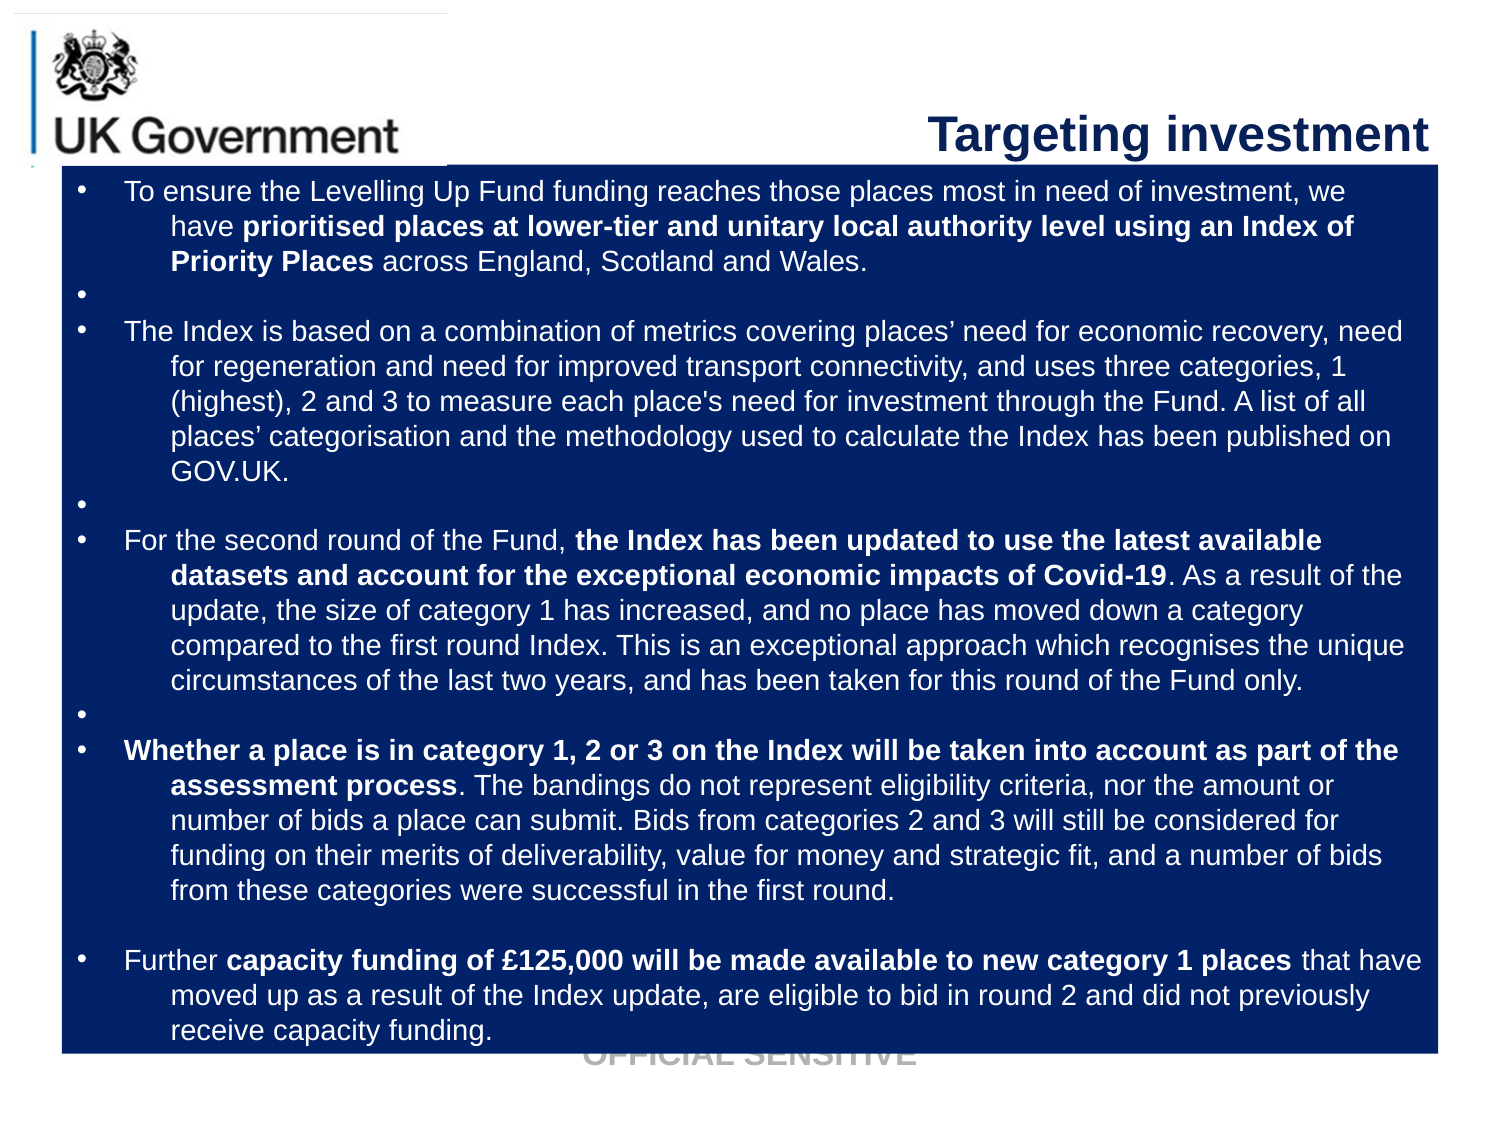

# Targeting investment
To ensure the Levelling Up Fund funding reaches those places most in need of investment, we have prioritised places at lower-tier and unitary local authority level using an Index of Priority Places across England, Scotland and Wales.
The Index is based on a combination of metrics covering places’ need for economic recovery, need for regeneration and need for improved transport connectivity, and uses three categories, 1 (highest), 2 and 3 to measure each place's need for investment through the Fund. A list of all places’ categorisation and the methodology used to calculate the Index has been published on GOV.UK.
For the second round of the Fund, the Index has been updated to use the latest available datasets and account for the exceptional economic impacts of Covid-19. As a result of the update, the size of category 1 has increased, and no place has moved down a category compared to the first round Index. This is an exceptional approach which recognises the unique circumstances of the last two years, and has been taken for this round of the Fund only.
Whether a place is in category 1, 2 or 3 on the Index will be taken into account as part of the assessment process. The bandings do not represent eligibility criteria, nor the amount or number of bids a place can submit. Bids from categories 2 and 3 will still be considered for funding on their merits of deliverability, value for money and strategic fit, and a number of bids from these categories were successful in the first round.
Further capacity funding of £125,000 will be made available to new category 1 places that have moved up as a result of the Index update, are eligible to bid in round 2 and did not previously receive capacity funding.